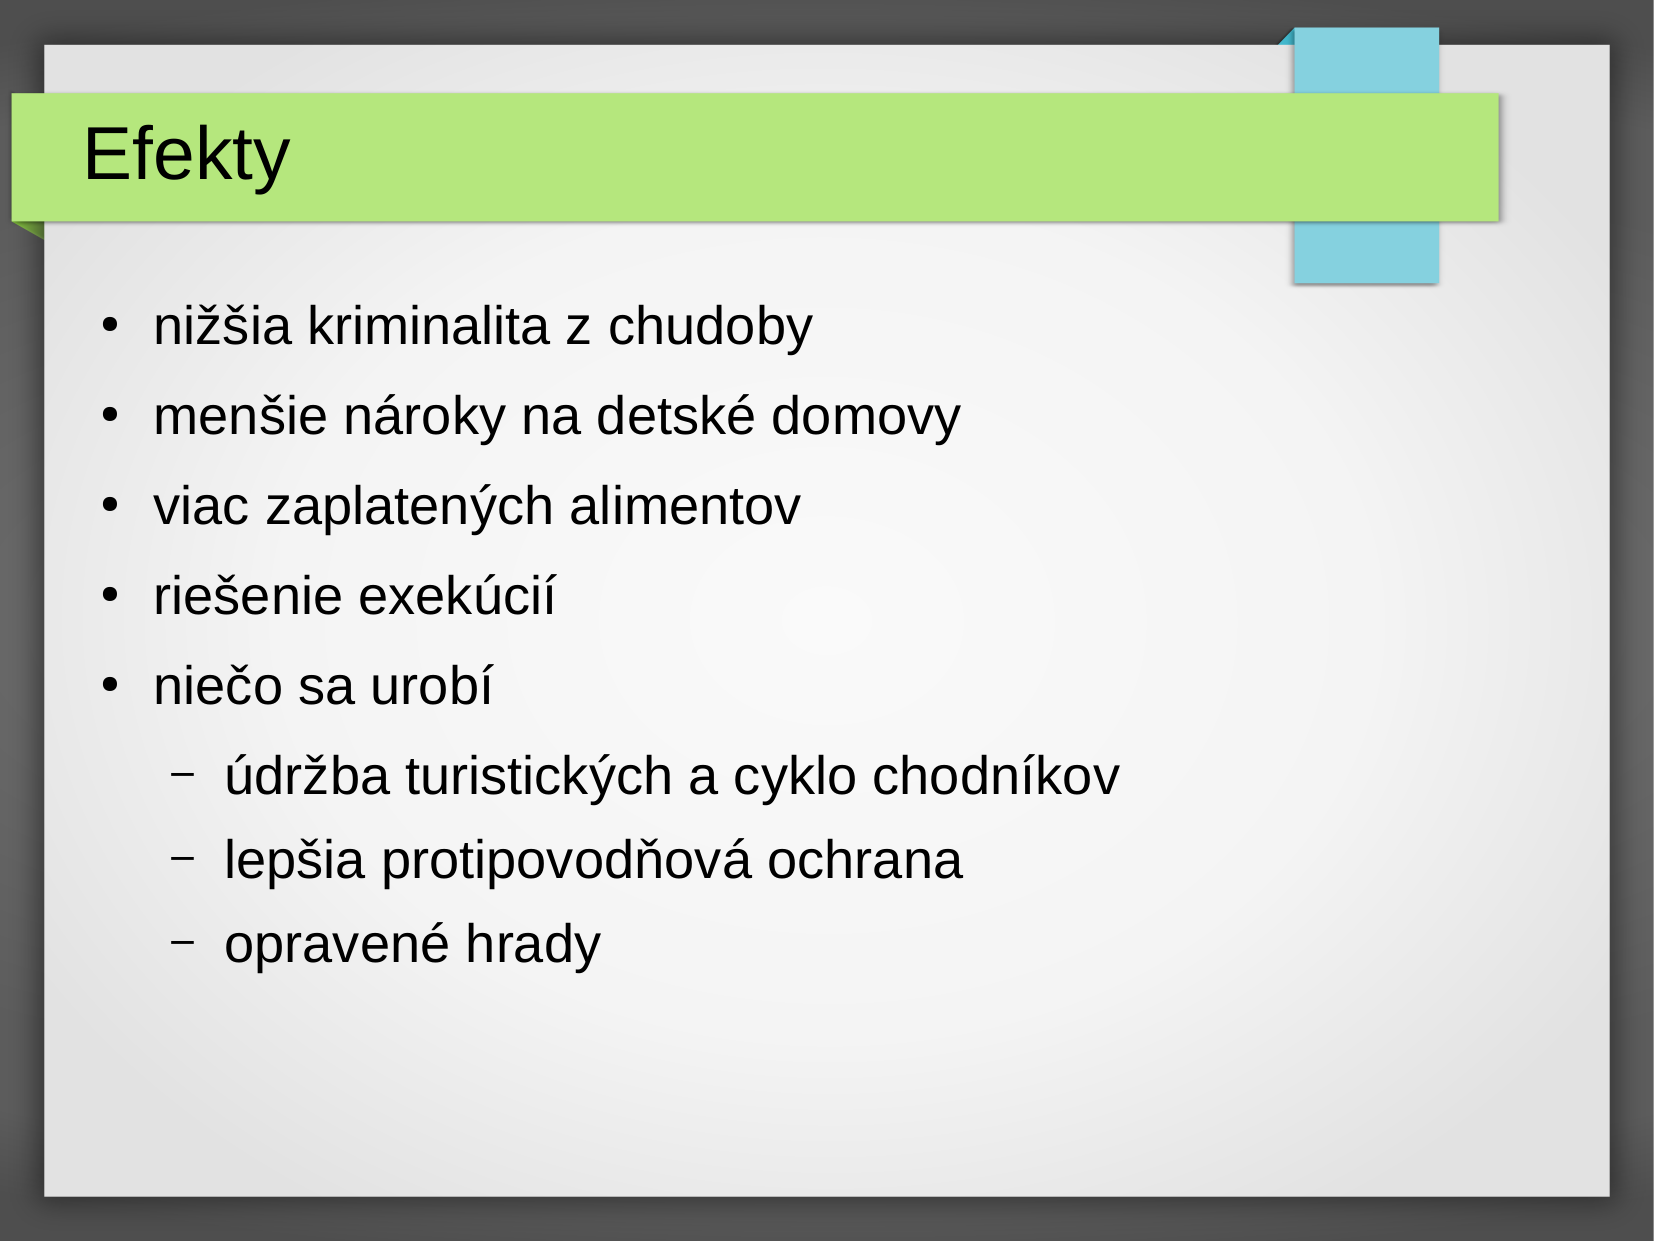

# Efekty
nižšia kriminalita z chudoby
menšie nároky na detské domovy
viac zaplatených alimentov
riešenie exekúcií
niečo sa urobí
údržba turistických a cyklo chodníkov
lepšia protipovodňová ochrana
opravené hrady